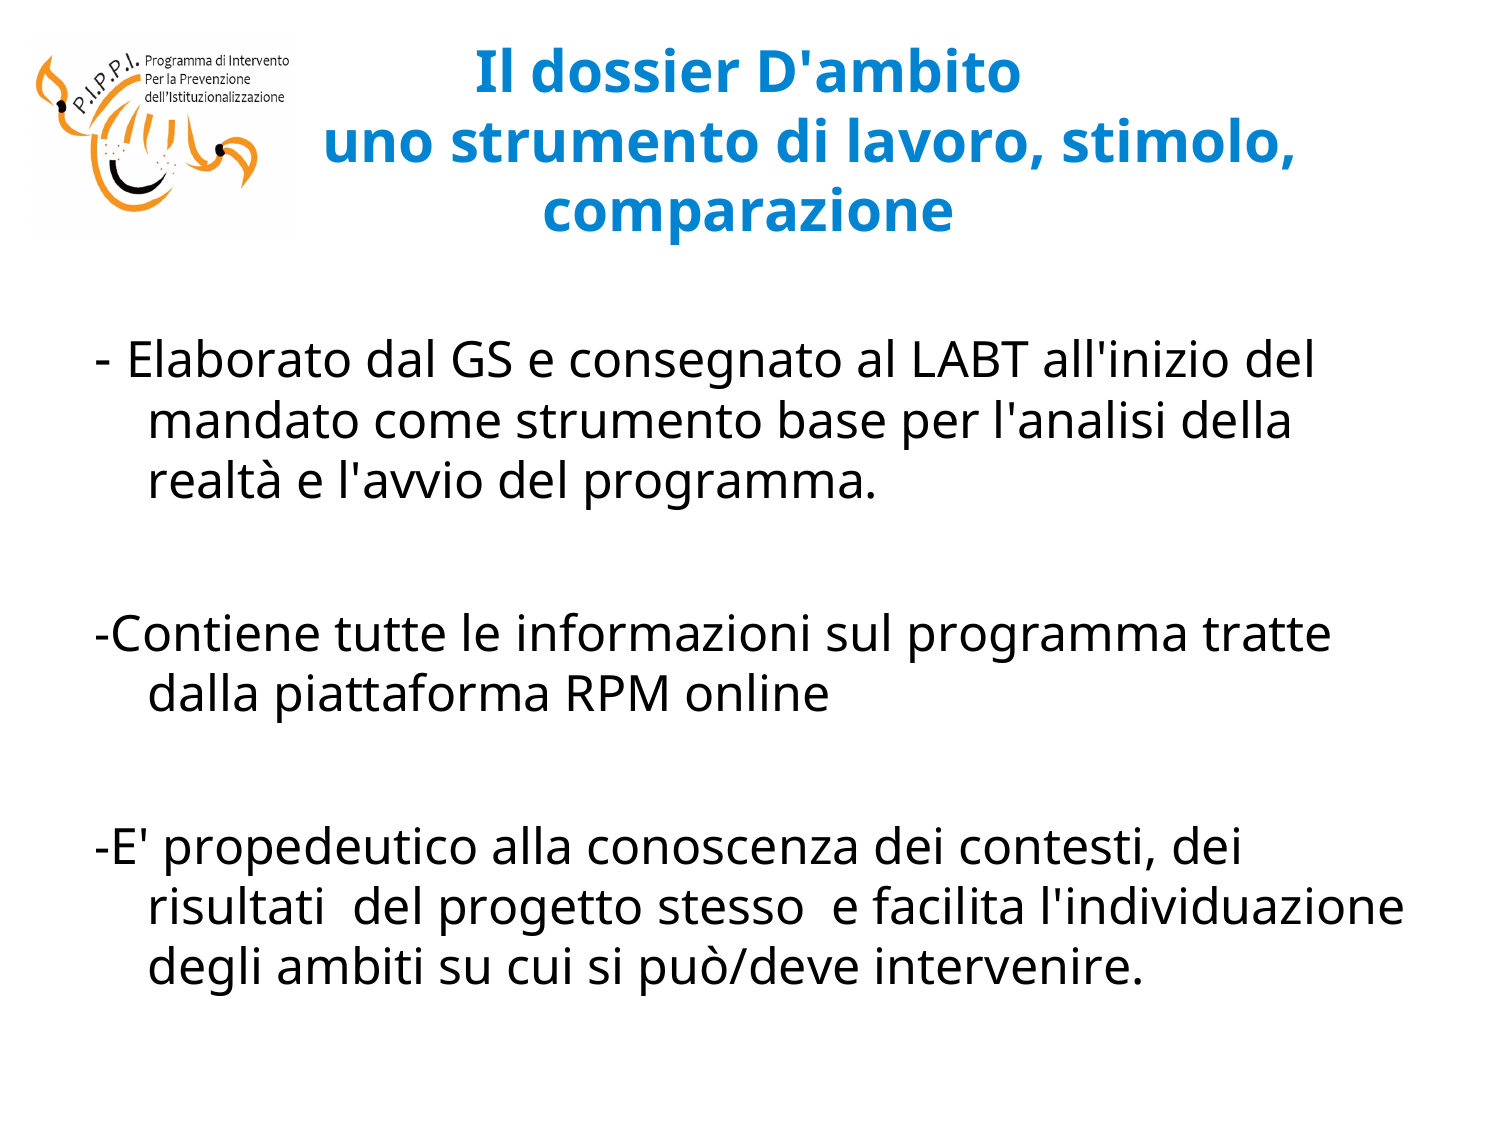

# Il dossier D'ambito uno strumento di lavoro, stimolo, comparazione
- Elaborato dal GS e consegnato al LABT all'inizio del mandato come strumento base per l'analisi della realtà e l'avvio del programma.
-Contiene tutte le informazioni sul programma tratte dalla piattaforma RPM online
-E' propedeutico alla conoscenza dei contesti, dei risultati del progetto stesso e facilita l'individuazione degli ambiti su cui si può/deve intervenire.